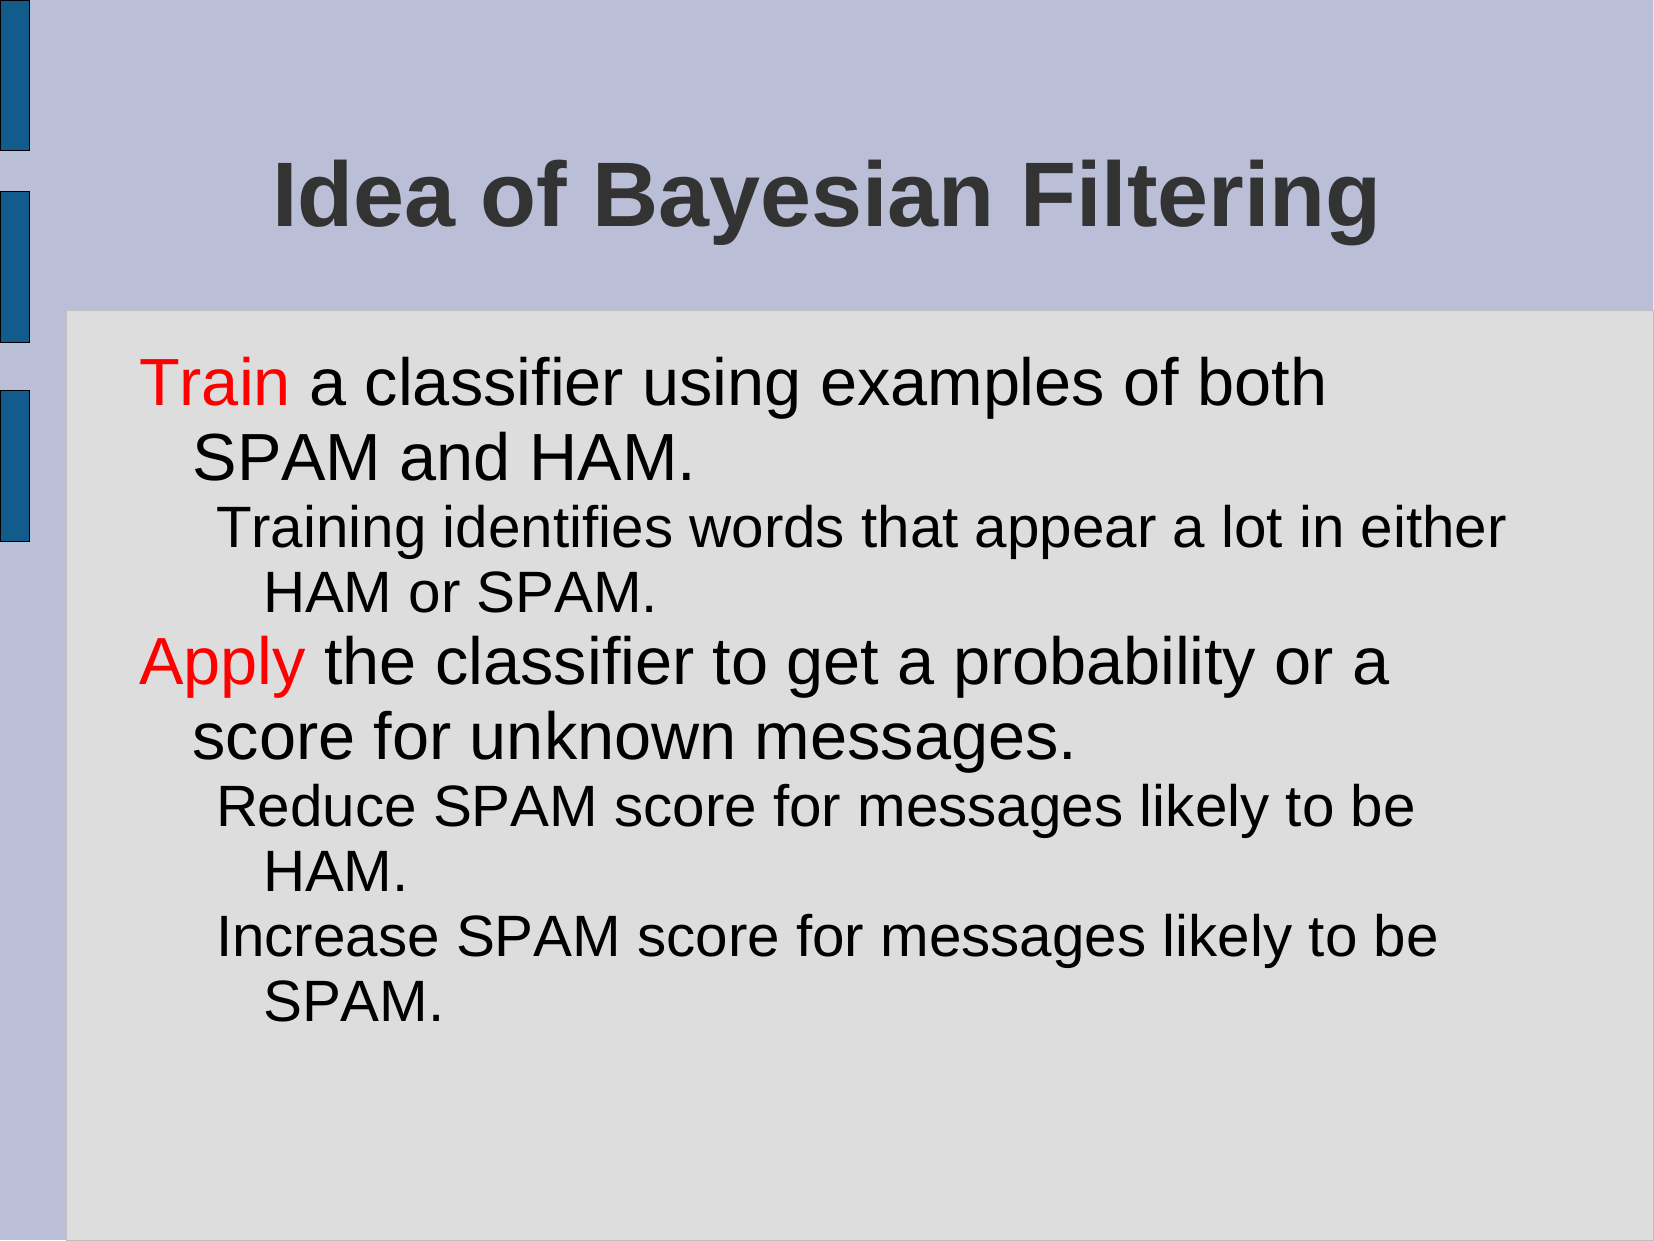

# Idea of Bayesian Filtering
Train a classifier using examples of both SPAM and HAM.
Training identifies words that appear a lot in either HAM or SPAM.
Apply the classifier to get a probability or a score for unknown messages.
Reduce SPAM score for messages likely to be HAM.
Increase SPAM score for messages likely to be SPAM.